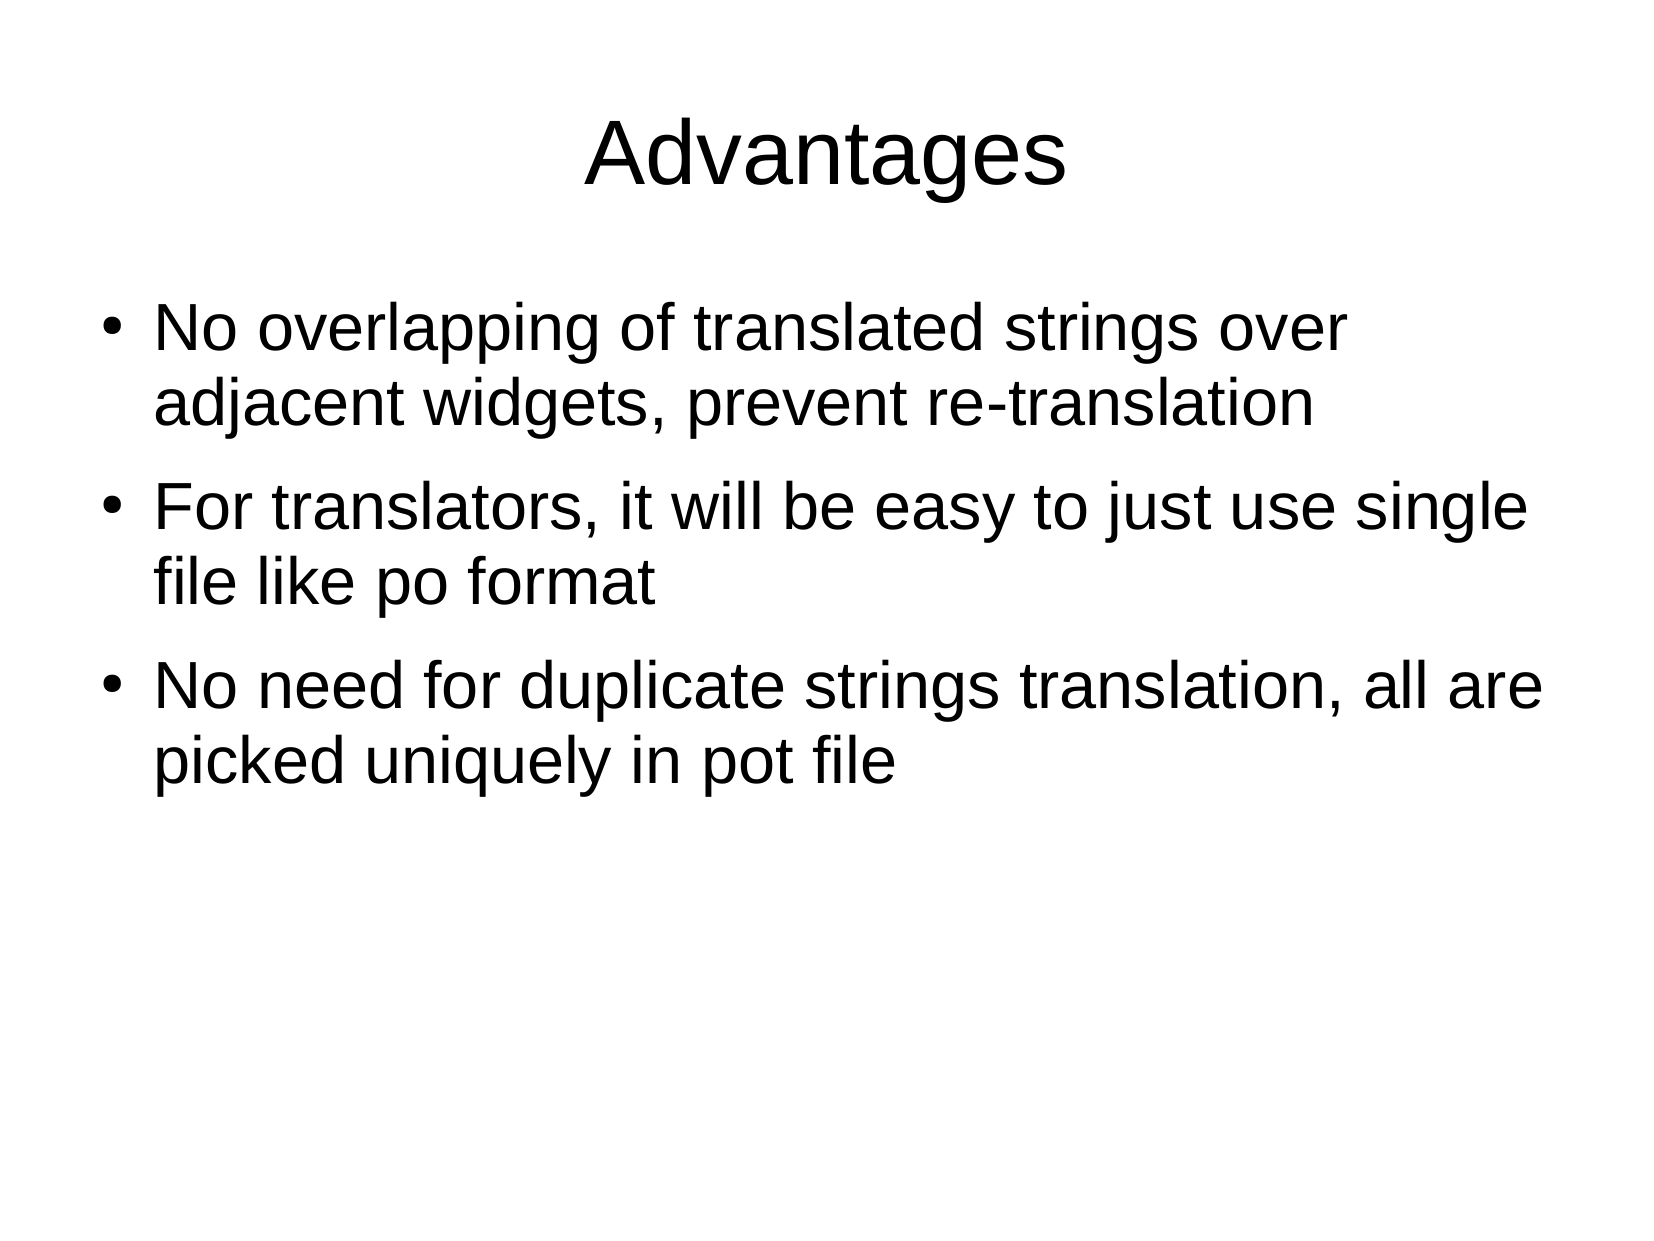

# Advantages
No overlapping of translated strings over adjacent widgets, prevent re-translation
For translators, it will be easy to just use single file like po format
No need for duplicate strings translation, all are picked uniquely in pot file